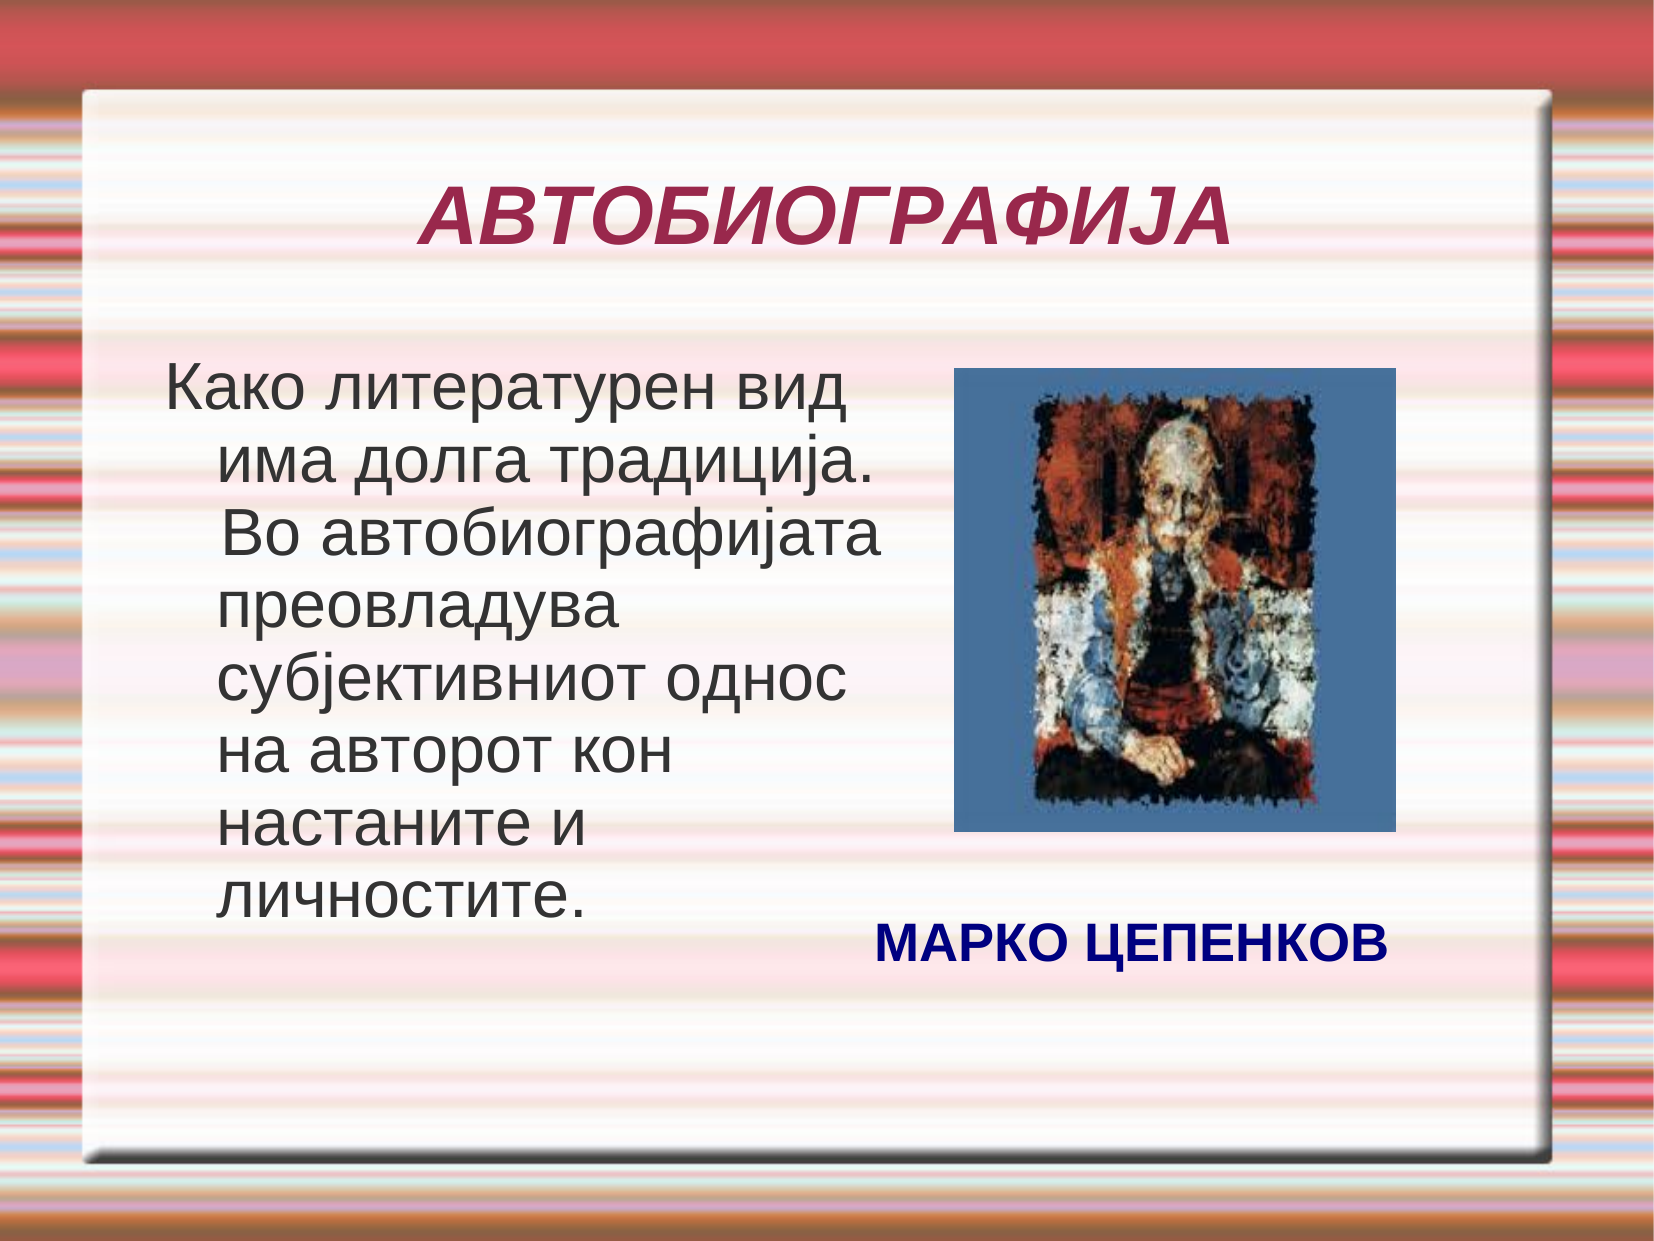

# АВТОБИОГРАФИЈА
 Како литературен вид има долга традиција.
 Во автобиографијата преовладува субјективниот однос на авторот кон настаните и личностите.
МАРКО ЦЕПЕНКОВ